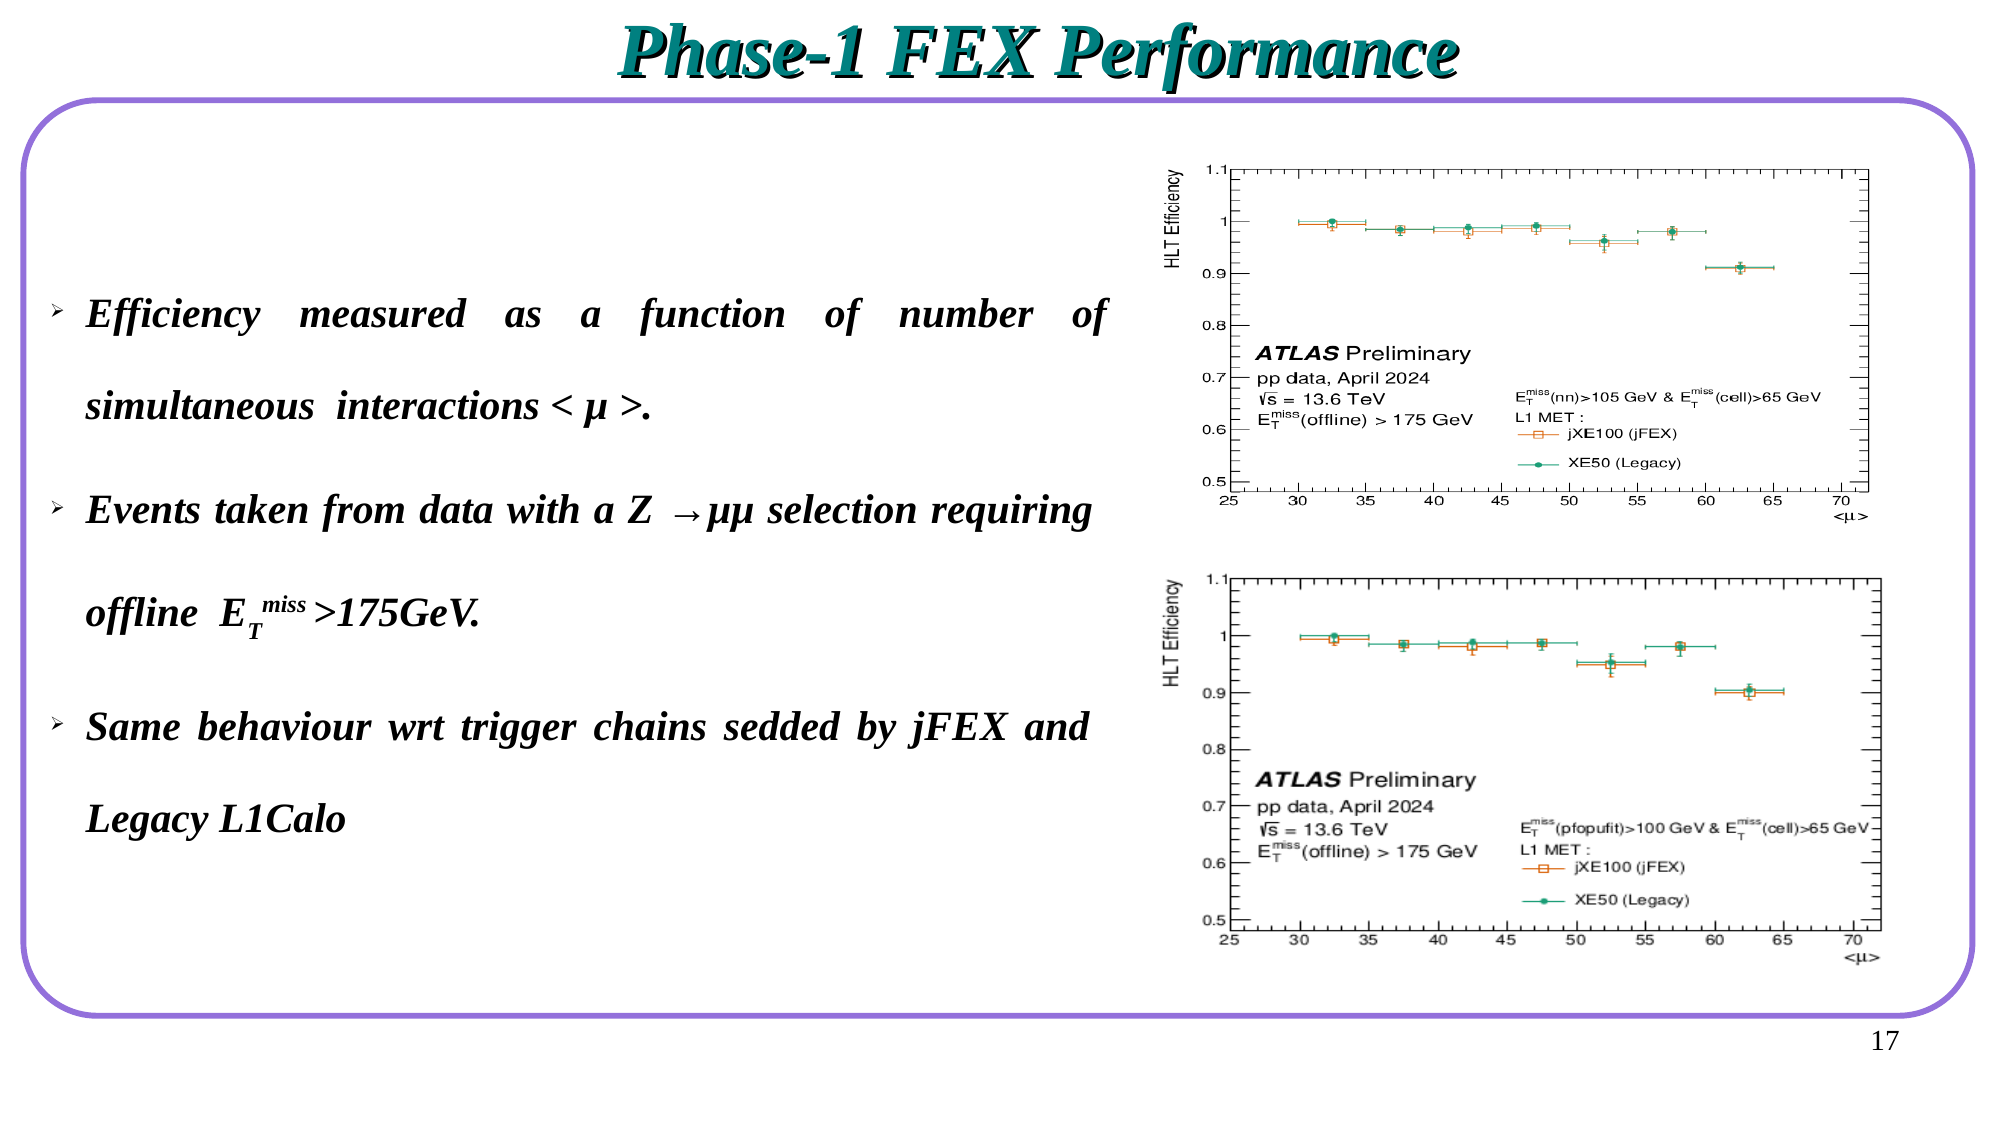

# Phase-1 FEX Performance
Efficiency measured as a function of number of simultaneous interactions < μ >.
Events taken from data with a Z →μμ selection requiring offline ETmiss >175GeV.
Same behaviour wrt trigger chains sedded by jFEX and
Legacy L1Calo
17